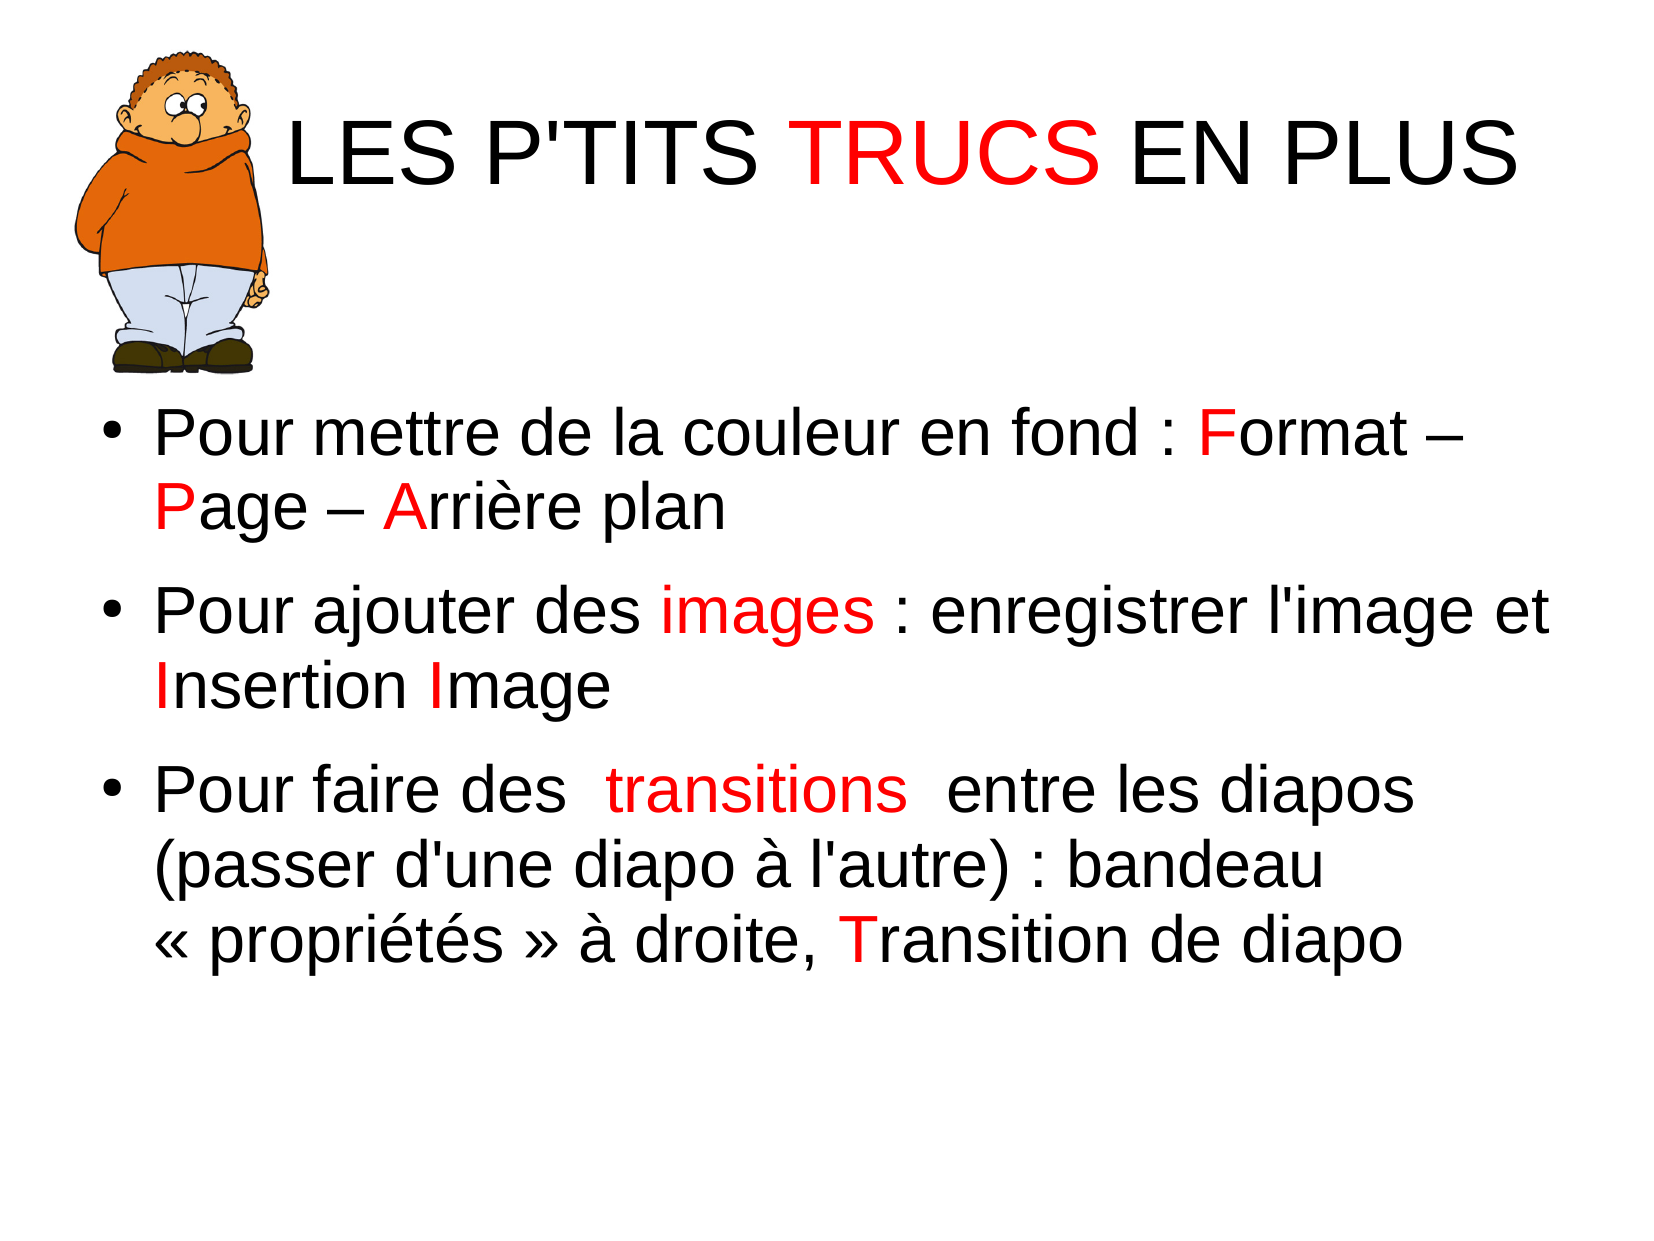

# LES P'TITS TRUCS EN PLUS
Pour mettre de la couleur en fond : Format – Page – Arrière plan
Pour ajouter des images : enregistrer l'image et Insertion Image
Pour faire des  transitions  entre les diapos (passer d'une diapo à l'autre) : bandeau « propriétés » à droite, Transition de diapo